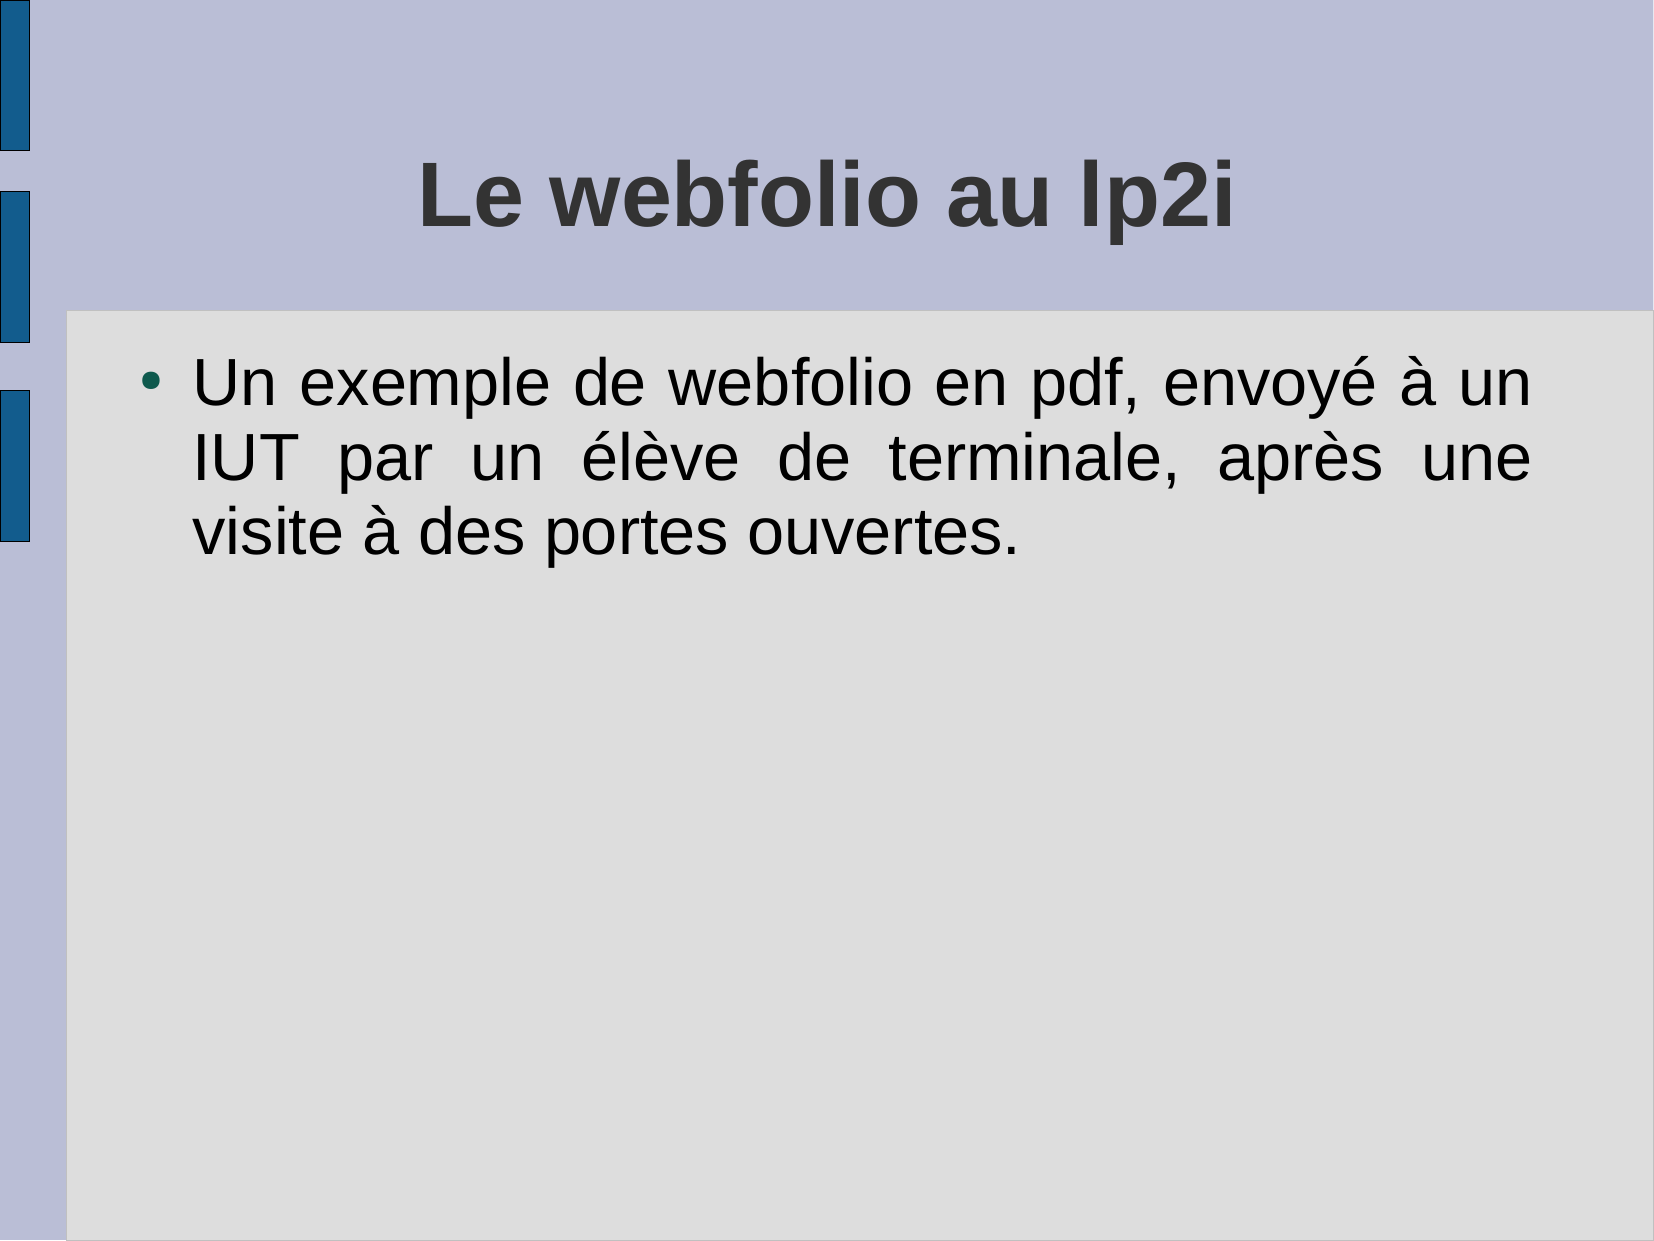

# Le webfolio au lp2i
Un exemple de webfolio en pdf, envoyé à un IUT par un élève de terminale, après une visite à des portes ouvertes.